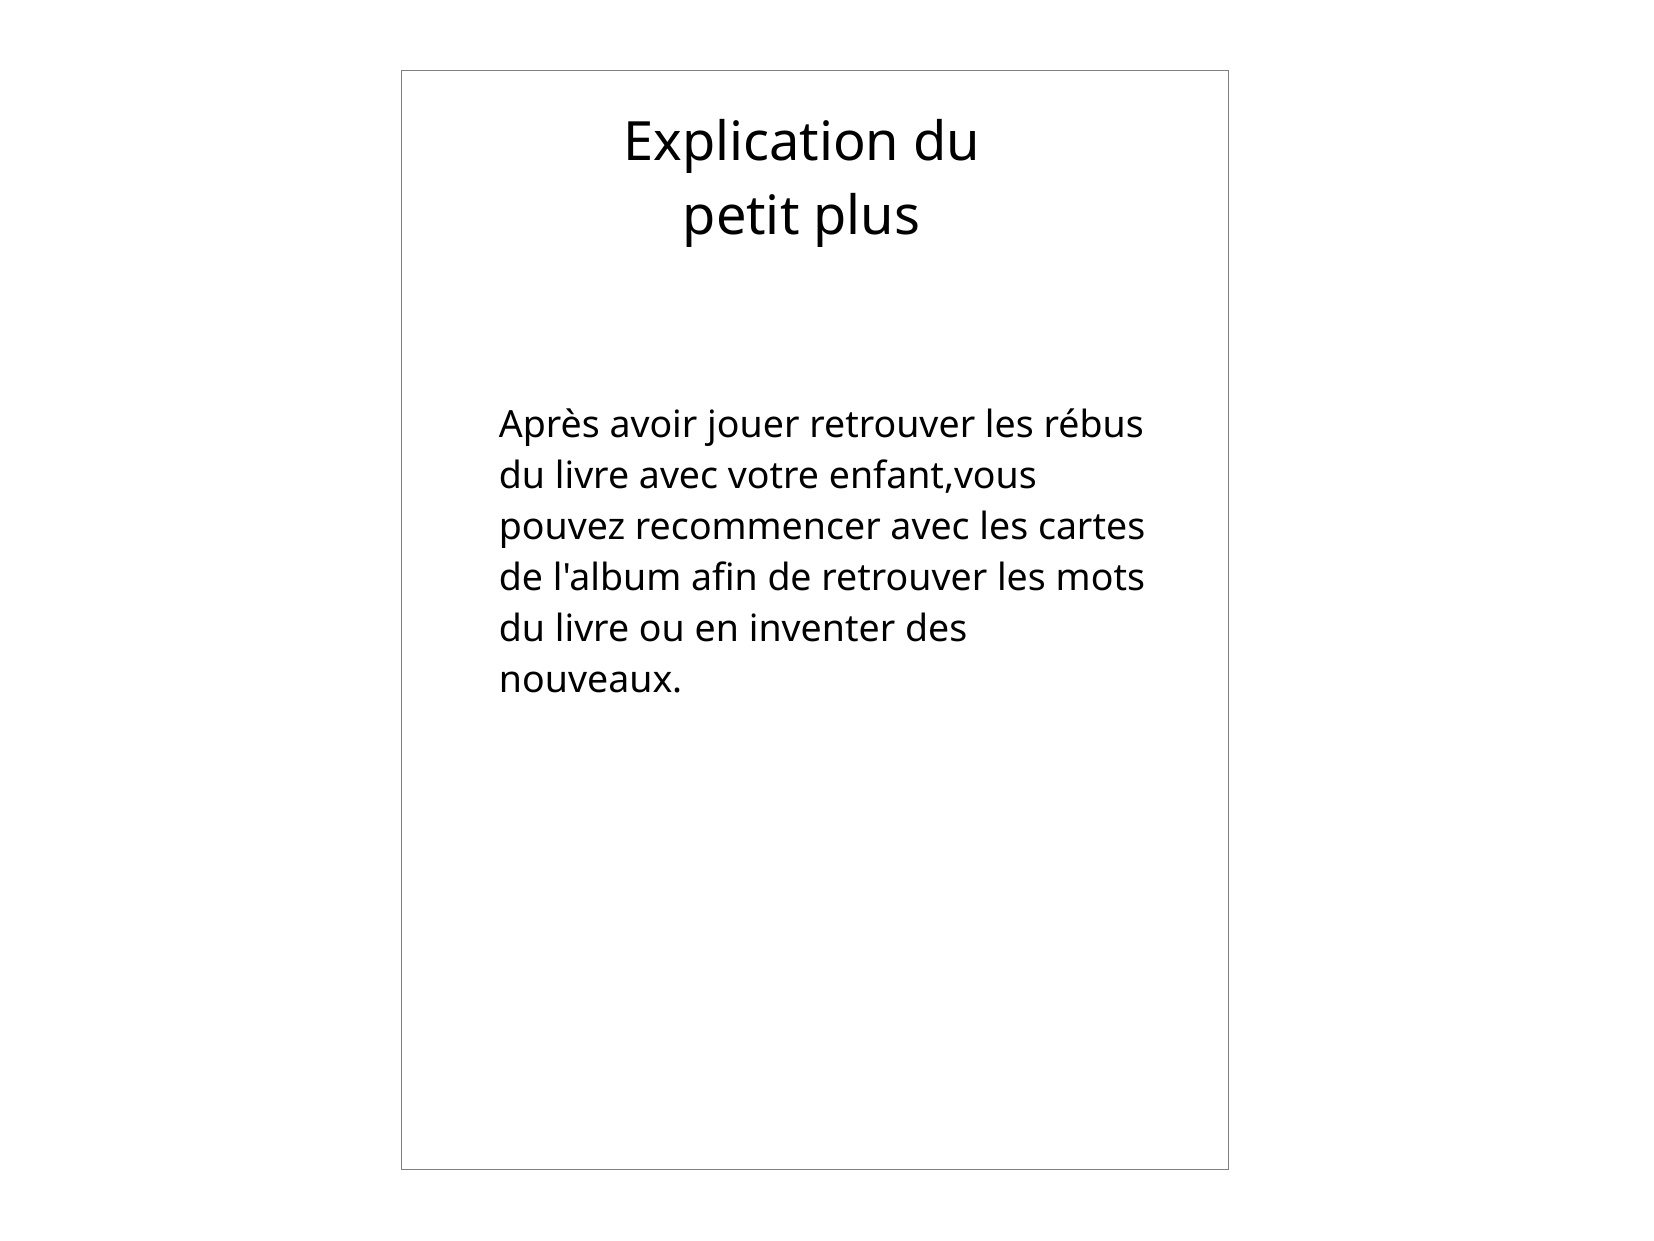

Explication du petit plus
Après avoir jouer retrouver les rébus du livre avec votre enfant,vous pouvez recommencer avec les cartes de l'album afin de retrouver les mots du livre ou en inventer des nouveaux.